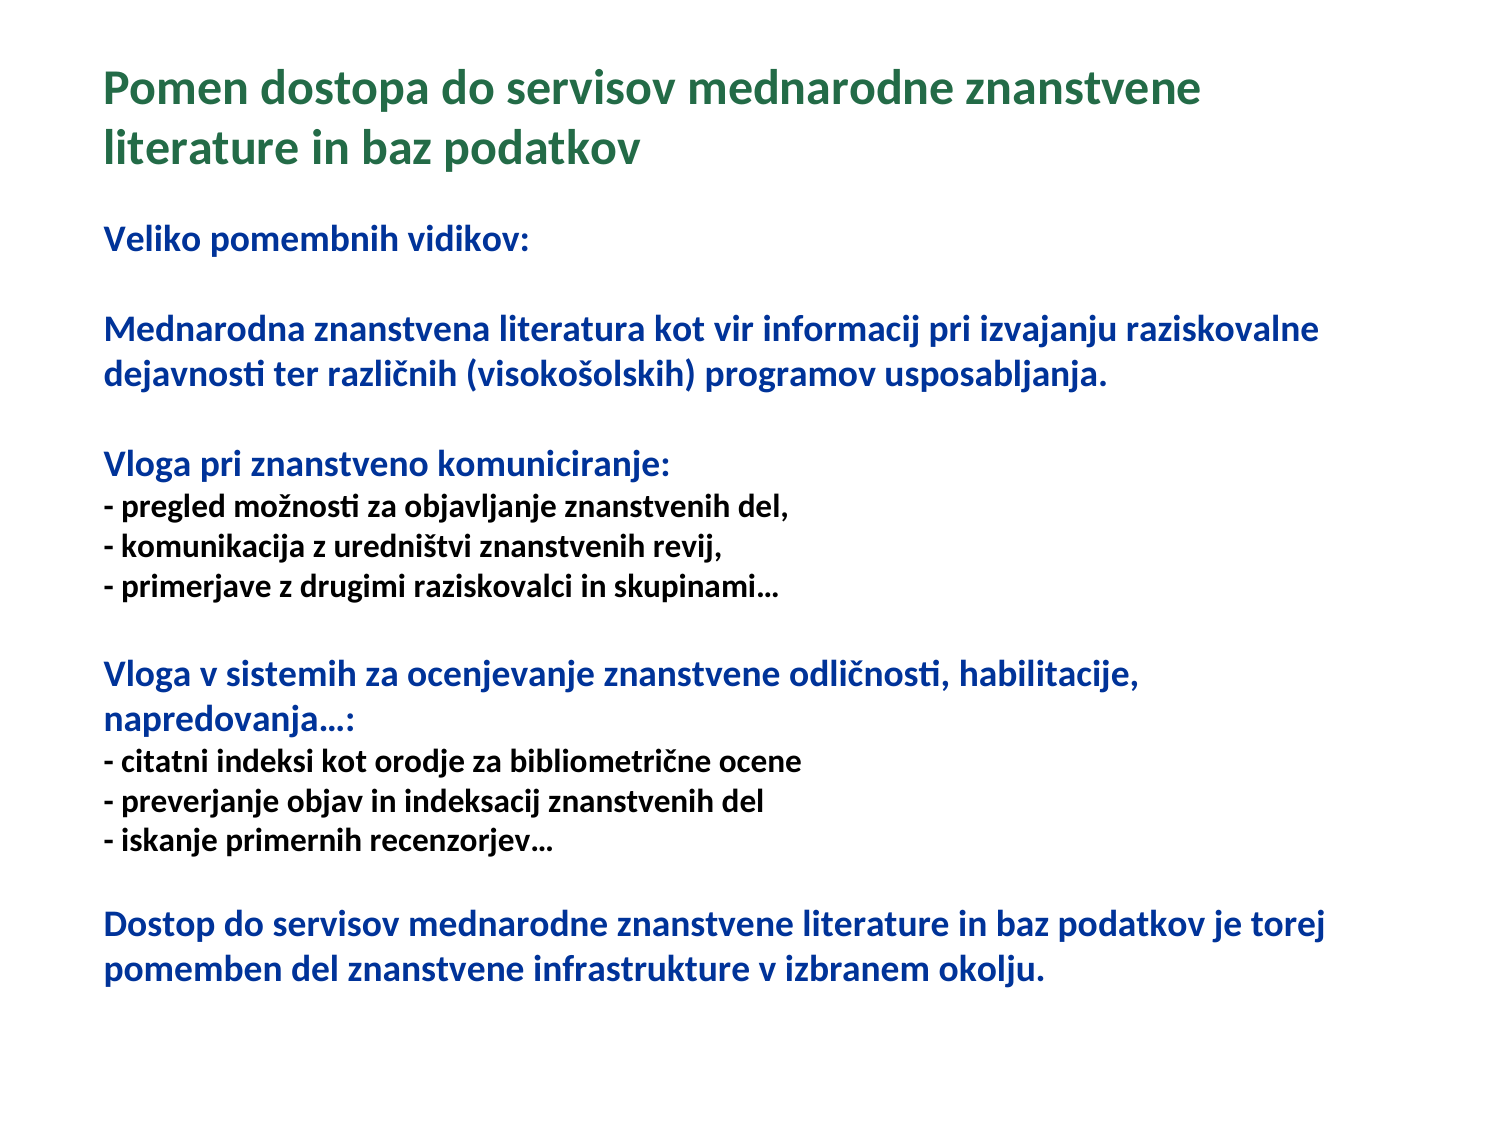

# Pomen dostopa do servisov mednarodne znanstvene literature in baz podatkov Veliko pomembnih vidikov: Mednarodna znanstvena literatura kot vir informacij pri izvajanju raziskovalne dejavnosti ter različnih (visokošolskih) programov usposabljanja. Vloga pri znanstveno komuniciranje: - pregled možnosti za objavljanje znanstvenih del, - komunikacija z uredništvi znanstvenih revij, - primerjave z drugimi raziskovalci in skupinami… Vloga v sistemih za ocenjevanje znanstvene odličnosti, habilitacije, napredovanja…: - citatni indeksi kot orodje za bibliometrične ocene - preverjanje objav in indeksacij znanstvenih del - iskanje primernih recenzorjev… Dostop do servisov mednarodne znanstvene literature in baz podatkov je torej pomemben del znanstvene infrastrukture v izbranem okolju.